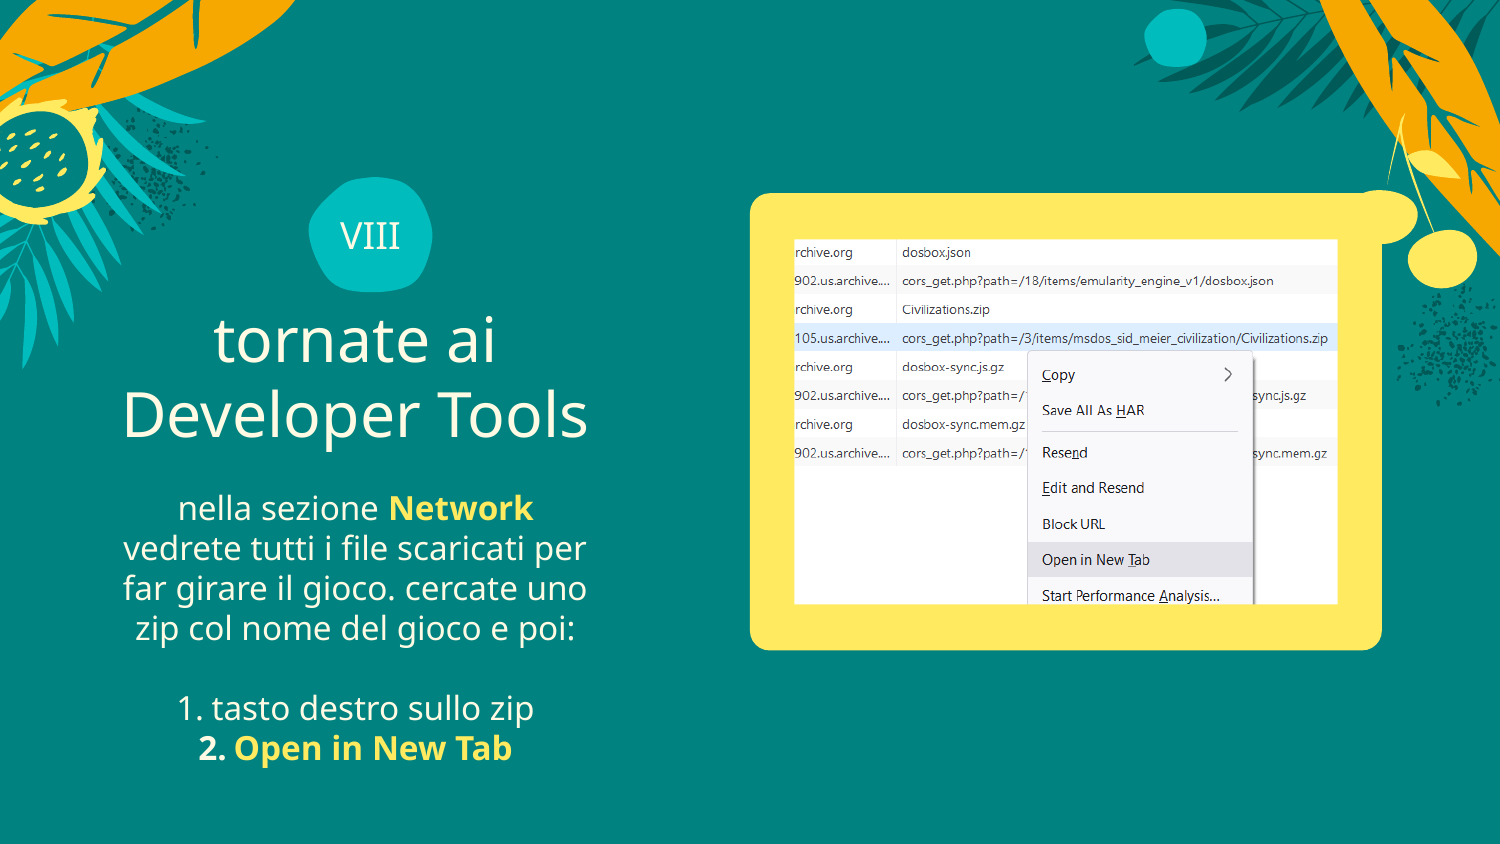

VIII
# tornate ai Developer Tools
nella sezione Network vedrete tutti i file scaricati per far girare il gioco. cercate uno zip col nome del gioco e poi:
tasto destro sullo zip
Open in New Tab